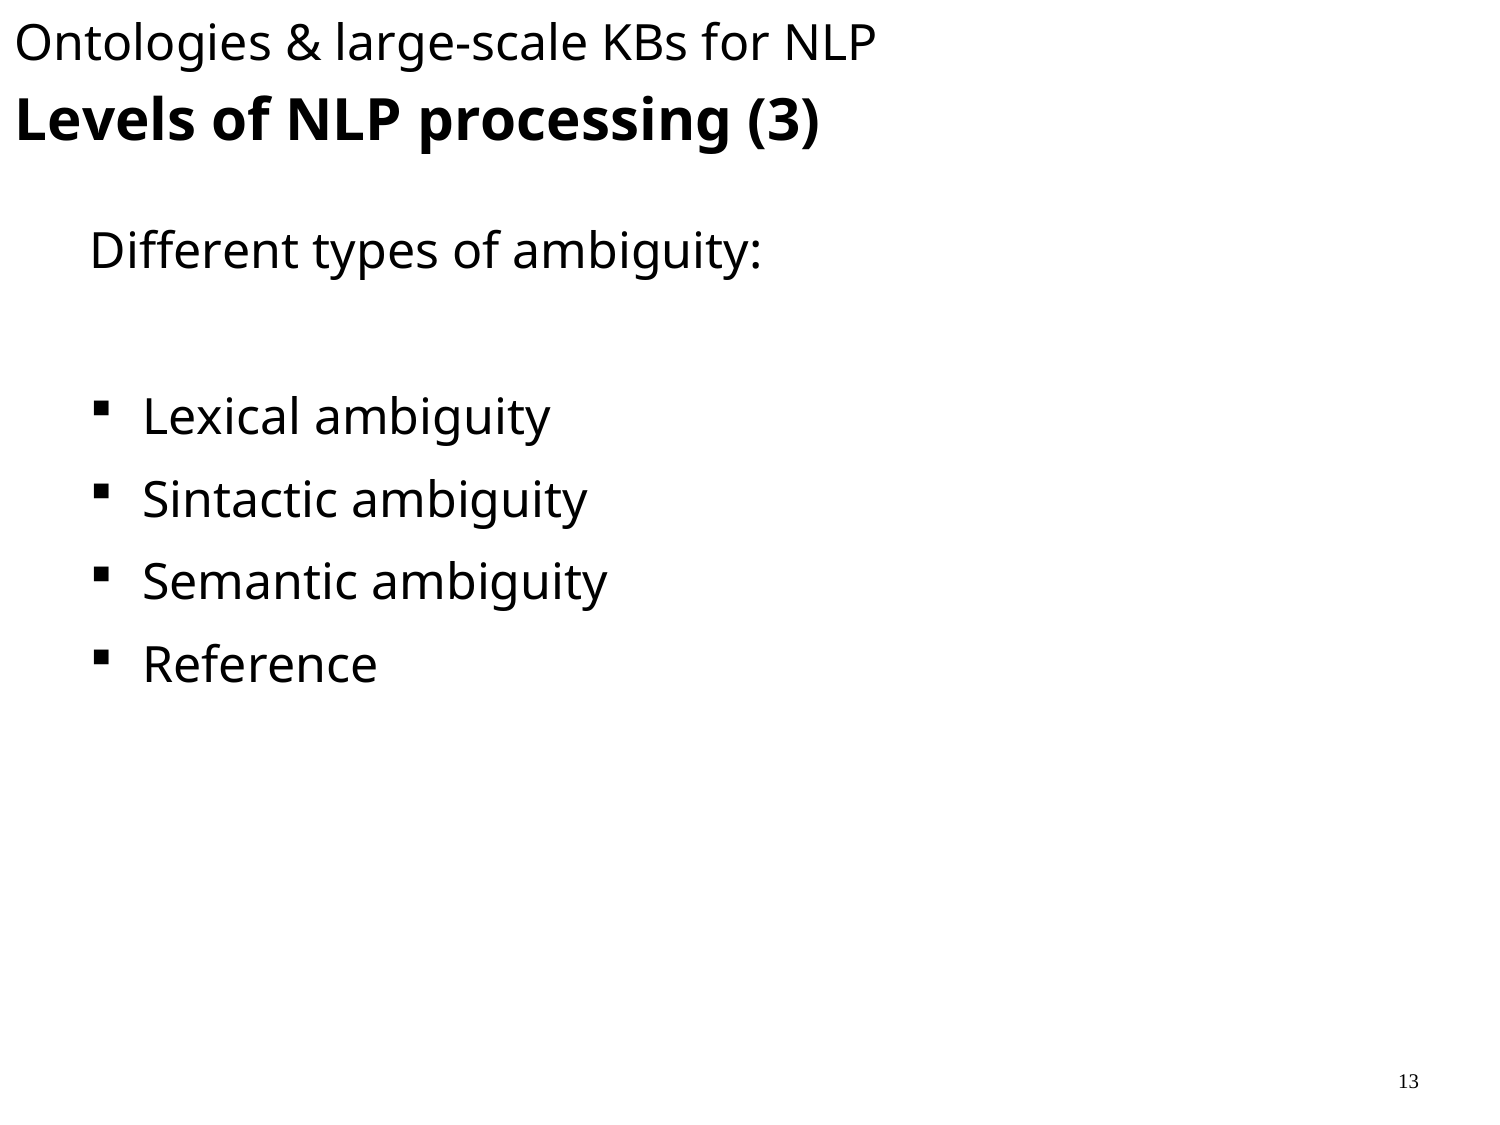

Ontologies & large-scale KBs for NLP
Levels of NLP processing (3)
# Different types of ambiguity:
Lexical ambiguity
Sintactic ambiguity
Semantic ambiguity
Reference
13